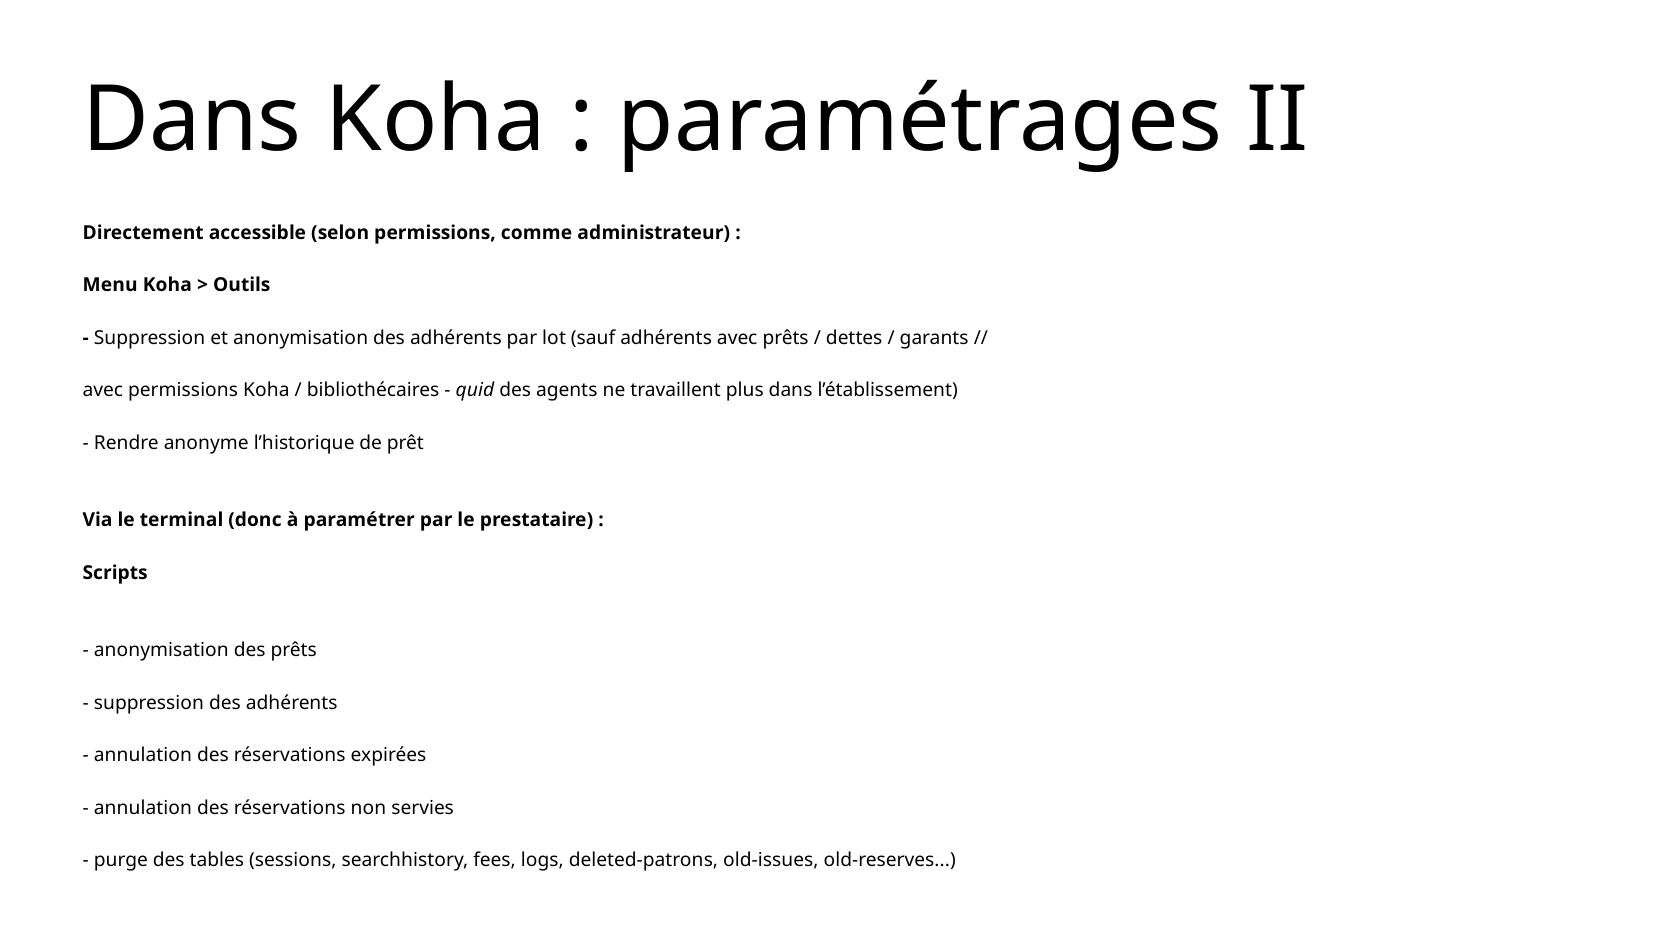

# Dans Koha : paramétrages II
Directement accessible (selon permissions, comme administrateur) :
Menu Koha > Outils
- Suppression et anonymisation des adhérents par lot (sauf adhérents avec prêts / dettes / garants //
avec permissions Koha / bibliothécaires - quid des agents ne travaillent plus dans l’établissement)
- Rendre anonyme l’historique de prêt
Via le terminal (donc à paramétrer par le prestataire) :
Scripts
- anonymisation des prêts
- suppression des adhérents
- annulation des réservations expirées
- annulation des réservations non servies
- purge des tables (sessions, searchhistory, fees, logs, deleted-patrons, old-issues, old-reserves...)